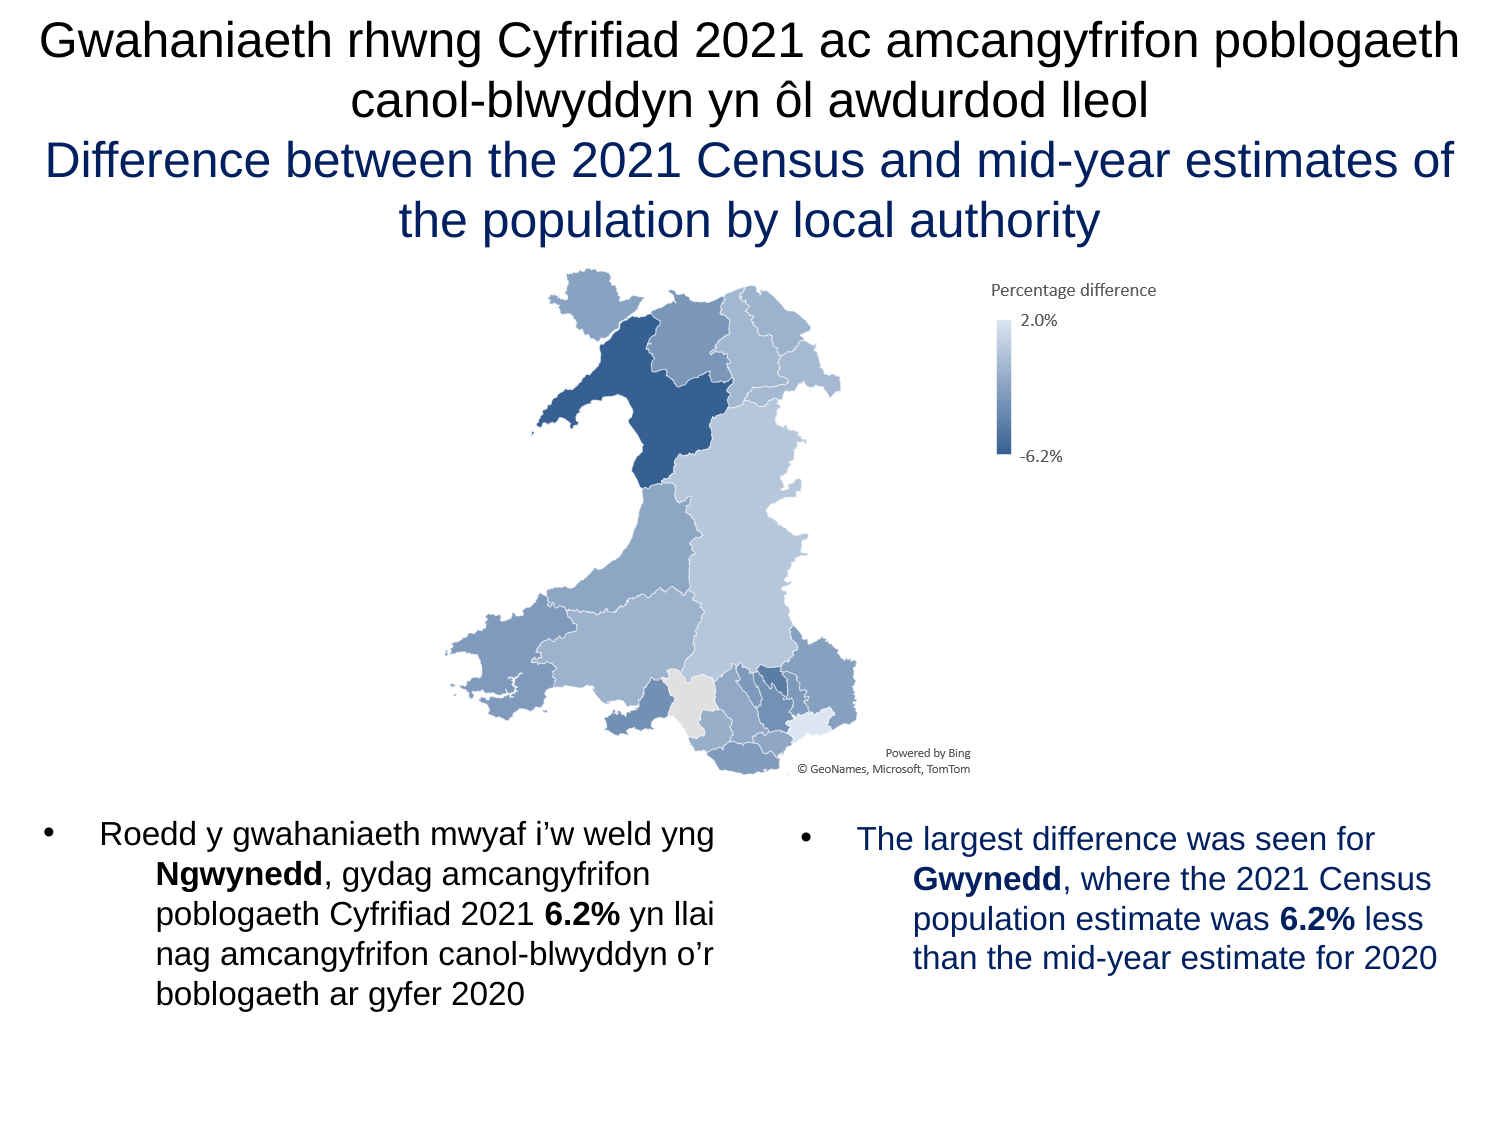

Gwahaniaeth rhwng Cyfrifiad 2021 ac amcangyfrifon poblogaeth canol-blwyddyn yn ôl awdurdod lleol
Difference between the 2021 Census and mid-year estimates of the population by local authority
# Roedd y gwahaniaeth mwyaf i’w weld yng Ngwynedd, gydag amcangyfrifon poblogaeth Cyfrifiad 2021 6.2% yn llai nag amcangyfrifon canol-blwyddyn o’r boblogaeth ar gyfer 2020
The largest difference was seen for Gwynedd, where the 2021 Census population estimate was 6.2% less than the mid-year estimate for 2020